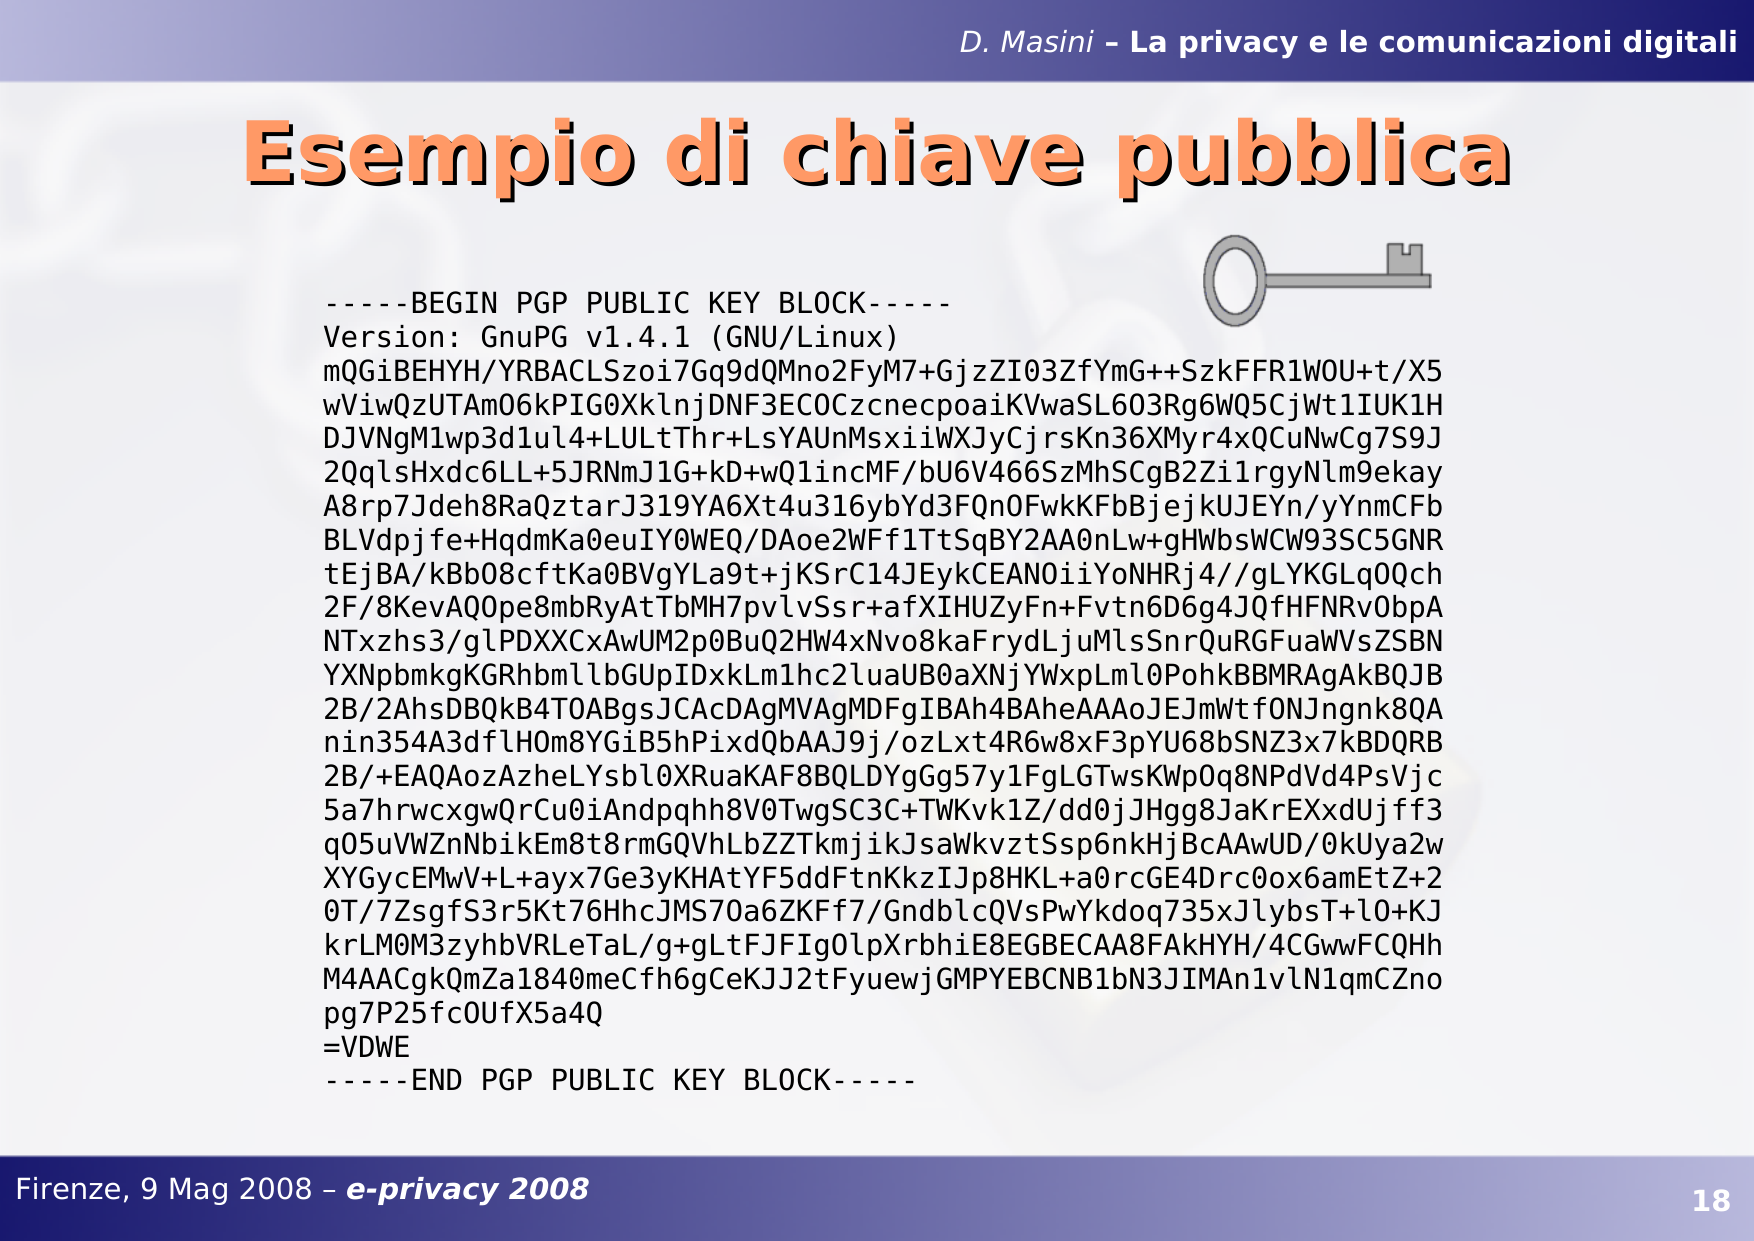

# Esempio di chiave pubblica
-----BEGIN PGP PUBLIC KEY BLOCK-----
Version: GnuPG v1.4.1 (GNU/Linux)
mQGiBEHYH/YRBACLSzoi7Gq9dQMno2FyM7+GjzZI03ZfYmG++SzkFFR1WOU+t/X5
wViwQzUTAmO6kPIG0XklnjDNF3ECOCzcnecpoaiKVwaSL6O3Rg6WQ5CjWt1IUK1H
DJVNgM1wp3d1ul4+LULtThr+LsYAUnMsxiiWXJyCjrsKn36XMyr4xQCuNwCg7S9J
2QqlsHxdc6LL+5JRNmJ1G+kD+wQ1incMF/bU6V466SzMhSCgB2Zi1rgyNlm9ekay
A8rp7Jdeh8RaQztarJ319YA6Xt4u316ybYd3FQnOFwkKFbBjejkUJEYn/yYnmCFb
BLVdpjfe+HqdmKa0euIY0WEQ/DAoe2WFf1TtSqBY2AA0nLw+gHWbsWCW93SC5GNR
tEjBA/kBbO8cftKa0BVgYLa9t+jKSrC14JEykCEANOiiYoNHRj4//gLYKGLqOQch
2F/8KevAQOpe8mbRyAtTbMH7pvlvSsr+afXIHUZyFn+Fvtn6D6g4JQfHFNRvObpA
NTxzhs3/glPDXXCxAwUM2p0BuQ2HW4xNvo8kaFrydLjuMlsSnrQuRGFuaWVsZSBN
YXNpbmkgKGRhbmllbGUpIDxkLm1hc2luaUB0aXNjYWxpLml0PohkBBMRAgAkBQJB
2B/2AhsDBQkB4TOABgsJCAcDAgMVAgMDFgIBAh4BAheAAAoJEJmWtfONJngnk8QA
nin354A3dflHOm8YGiB5hPixdQbAAJ9j/ozLxt4R6w8xF3pYU68bSNZ3x7kBDQRB
2B/+EAQAozAzheLYsbl0XRuaKAF8BQLDYgGg57y1FgLGTwsKWpOq8NPdVd4PsVjc
5a7hrwcxgwQrCu0iAndpqhh8V0TwgSC3C+TWKvk1Z/dd0jJHgg8JaKrEXxdUjff3
qO5uVWZnNbikEm8t8rmGQVhLbZZTkmjikJsaWkvztSsp6nkHjBcAAwUD/0kUya2w
XYGycEMwV+L+ayx7Ge3yKHAtYF5ddFtnKkzIJp8HKL+a0rcGE4Drc0ox6amEtZ+2
0T/7ZsgfS3r5Kt76HhcJMS7Oa6ZKFf7/GndblcQVsPwYkdoq735xJlybsT+lO+KJ
krLM0M3zyhbVRLeTaL/g+gLtFJFIgOlpXrbhiE8EGBECAA8FAkHYH/4CGwwFCQHh
M4AACgkQmZa1840meCfh6gCeKJJ2tFyuewjGMPYEBCNB1bN3JIMAn1vlN1qmCZno
pg7P25fcOUfX5a4Q
=VDWE
-----END PGP PUBLIC KEY BLOCK-----